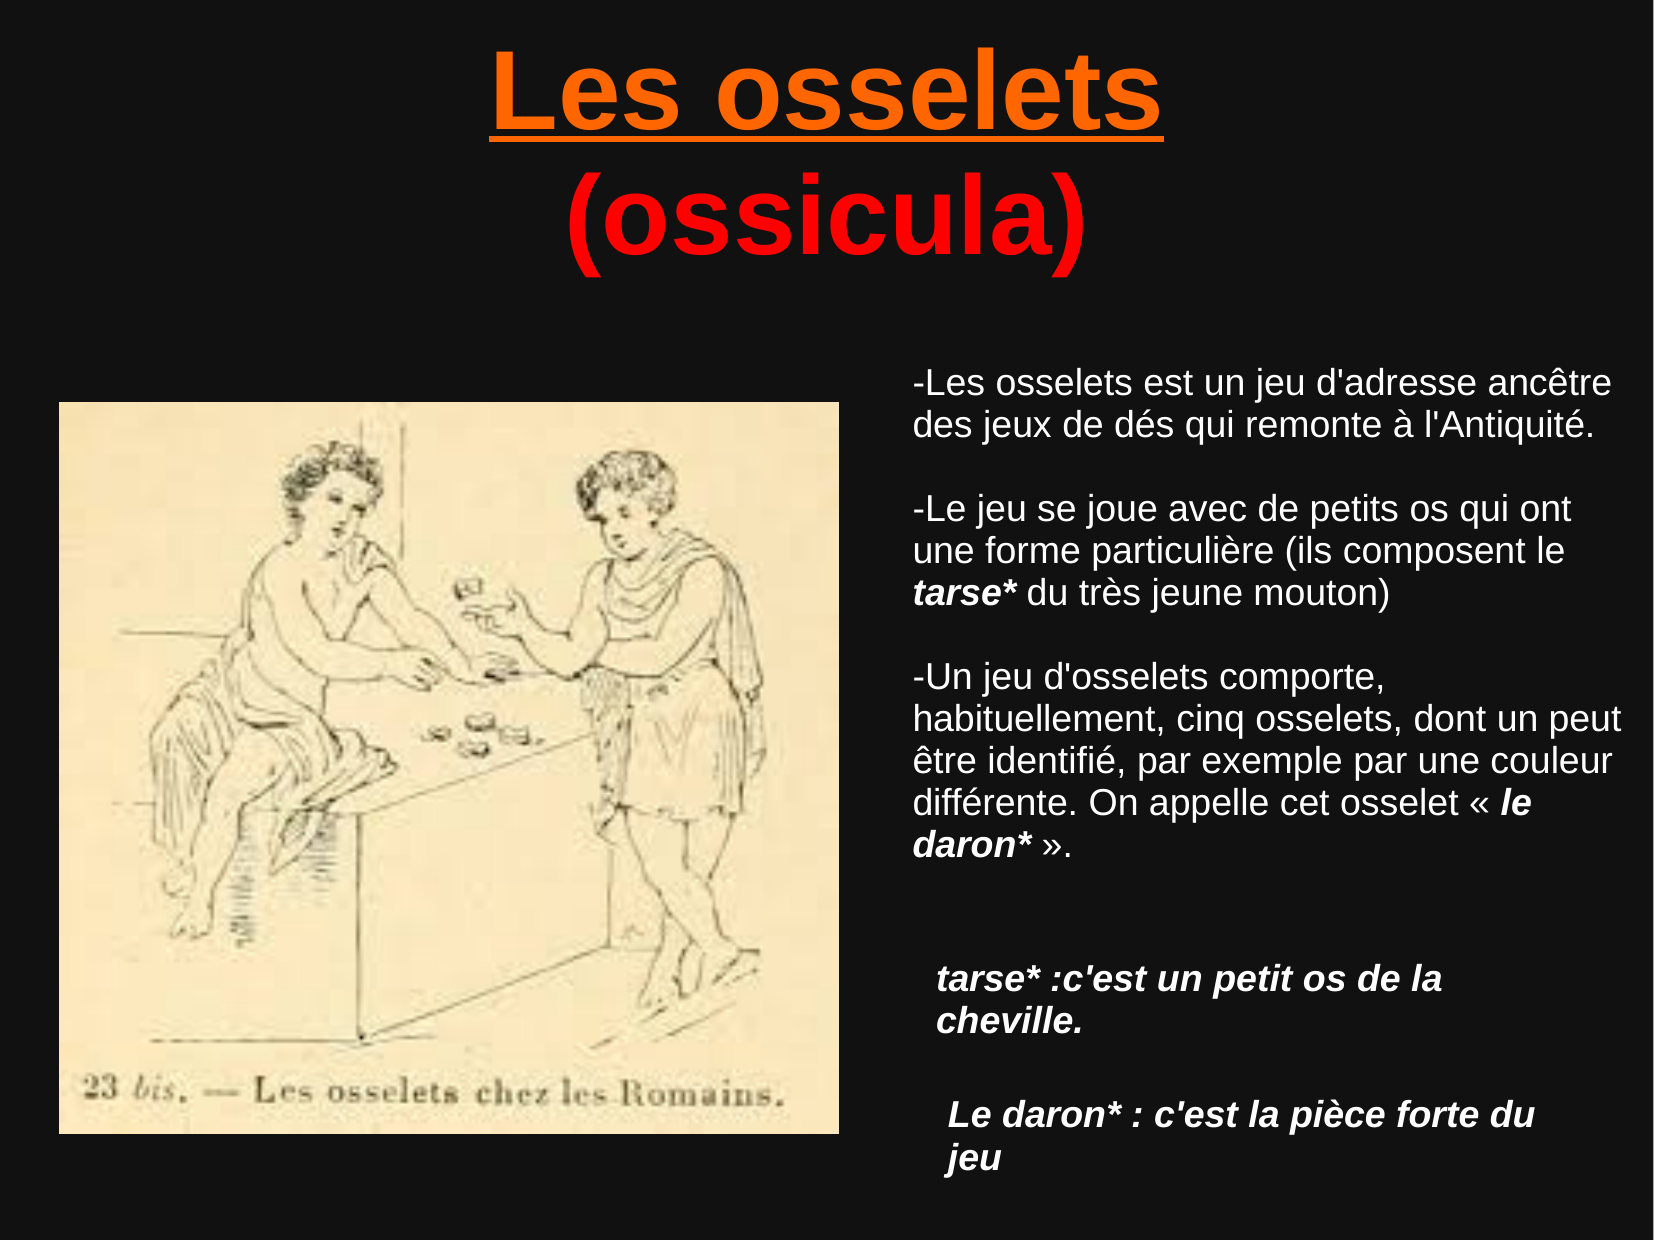

# Les osselets (ossicula)
-Les osselets est un jeu d'adresse ancêtre des jeux de dés qui remonte à l'Antiquité.
-Le jeu se joue avec de petits os qui ont une forme particulière (ils composent le tarse* du très jeune mouton)
-Un jeu d'osselets comporte, habituellement, cinq osselets, dont un peut être identifié, par exemple par une couleur différente. On appelle cet osselet « le daron* ».
tarse* :c'est un petit os de la cheville.
Le daron* : c'est la pièce forte du jeu